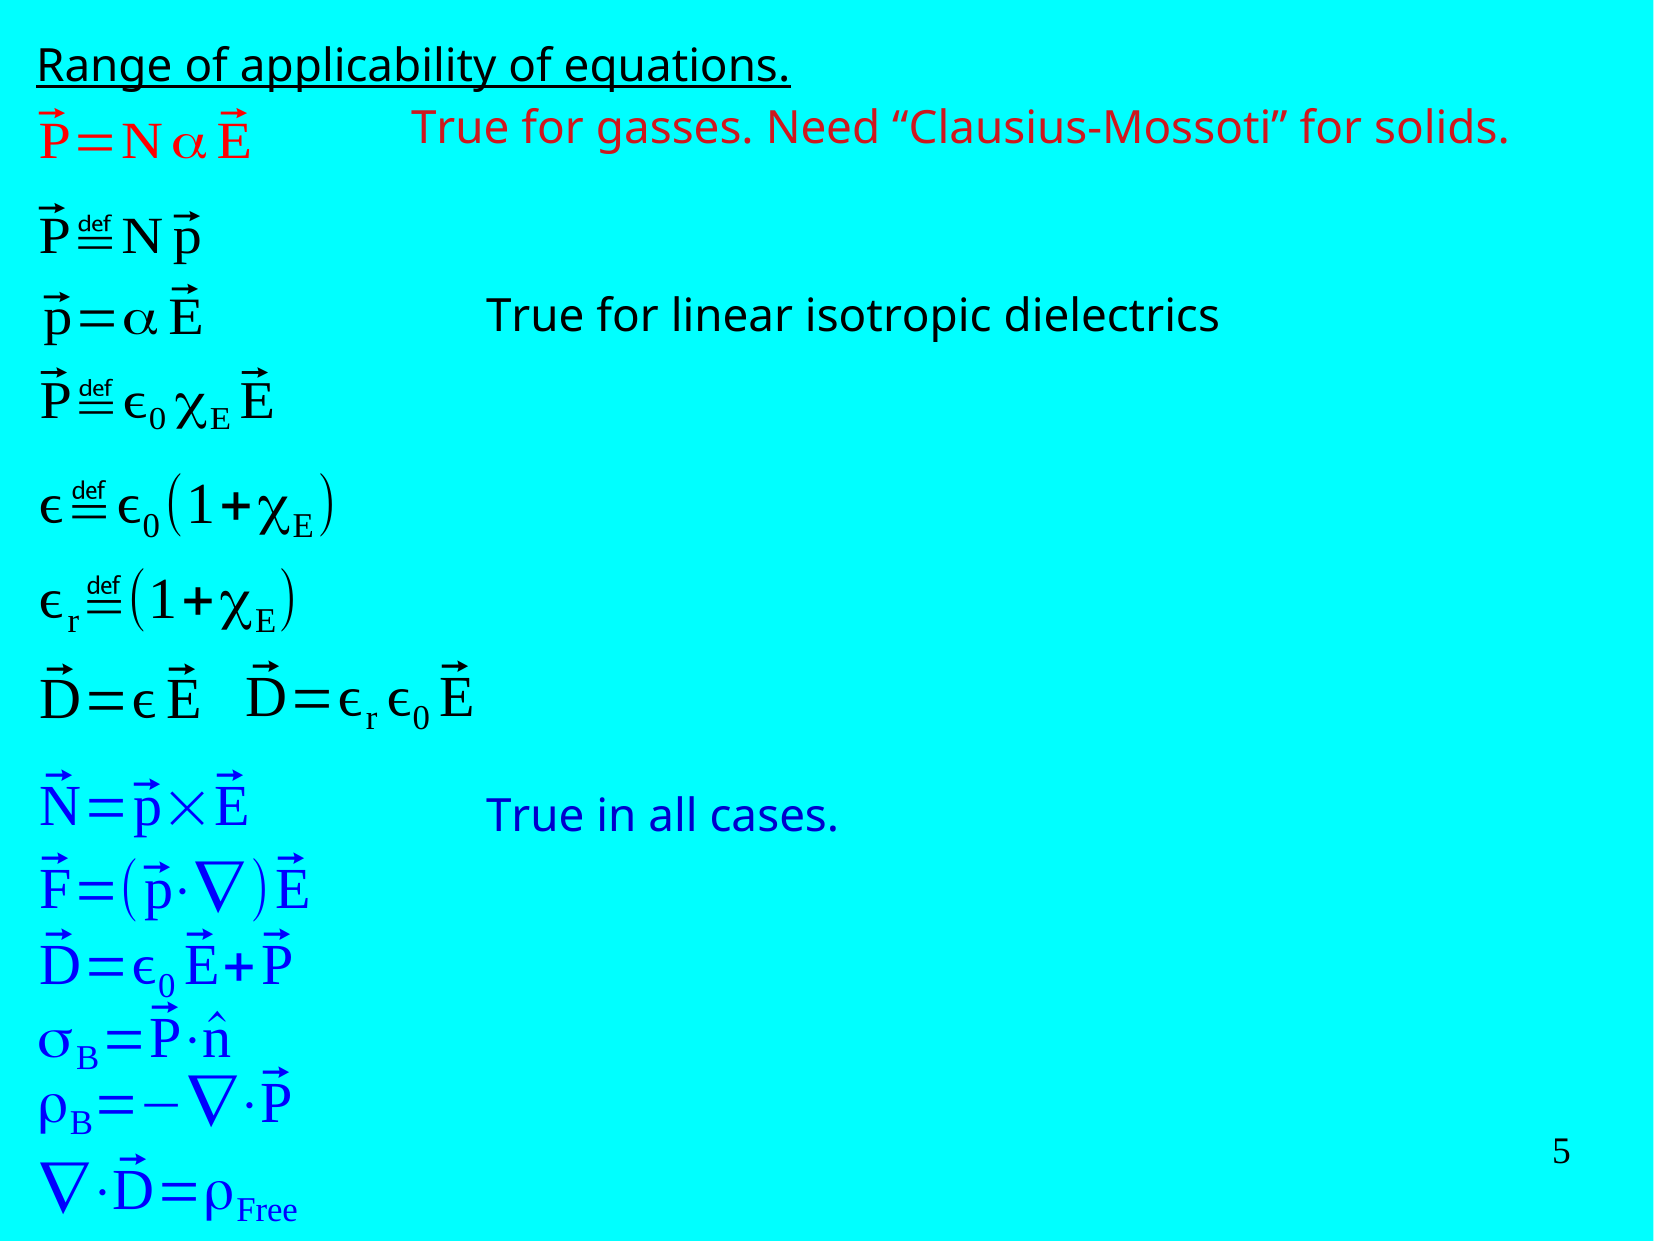

Range of applicability of equations.
					True for gasses. Need “Clausius-Mossoti” for solids.
						True for linear isotropic dielectrics
						True in all cases.
5